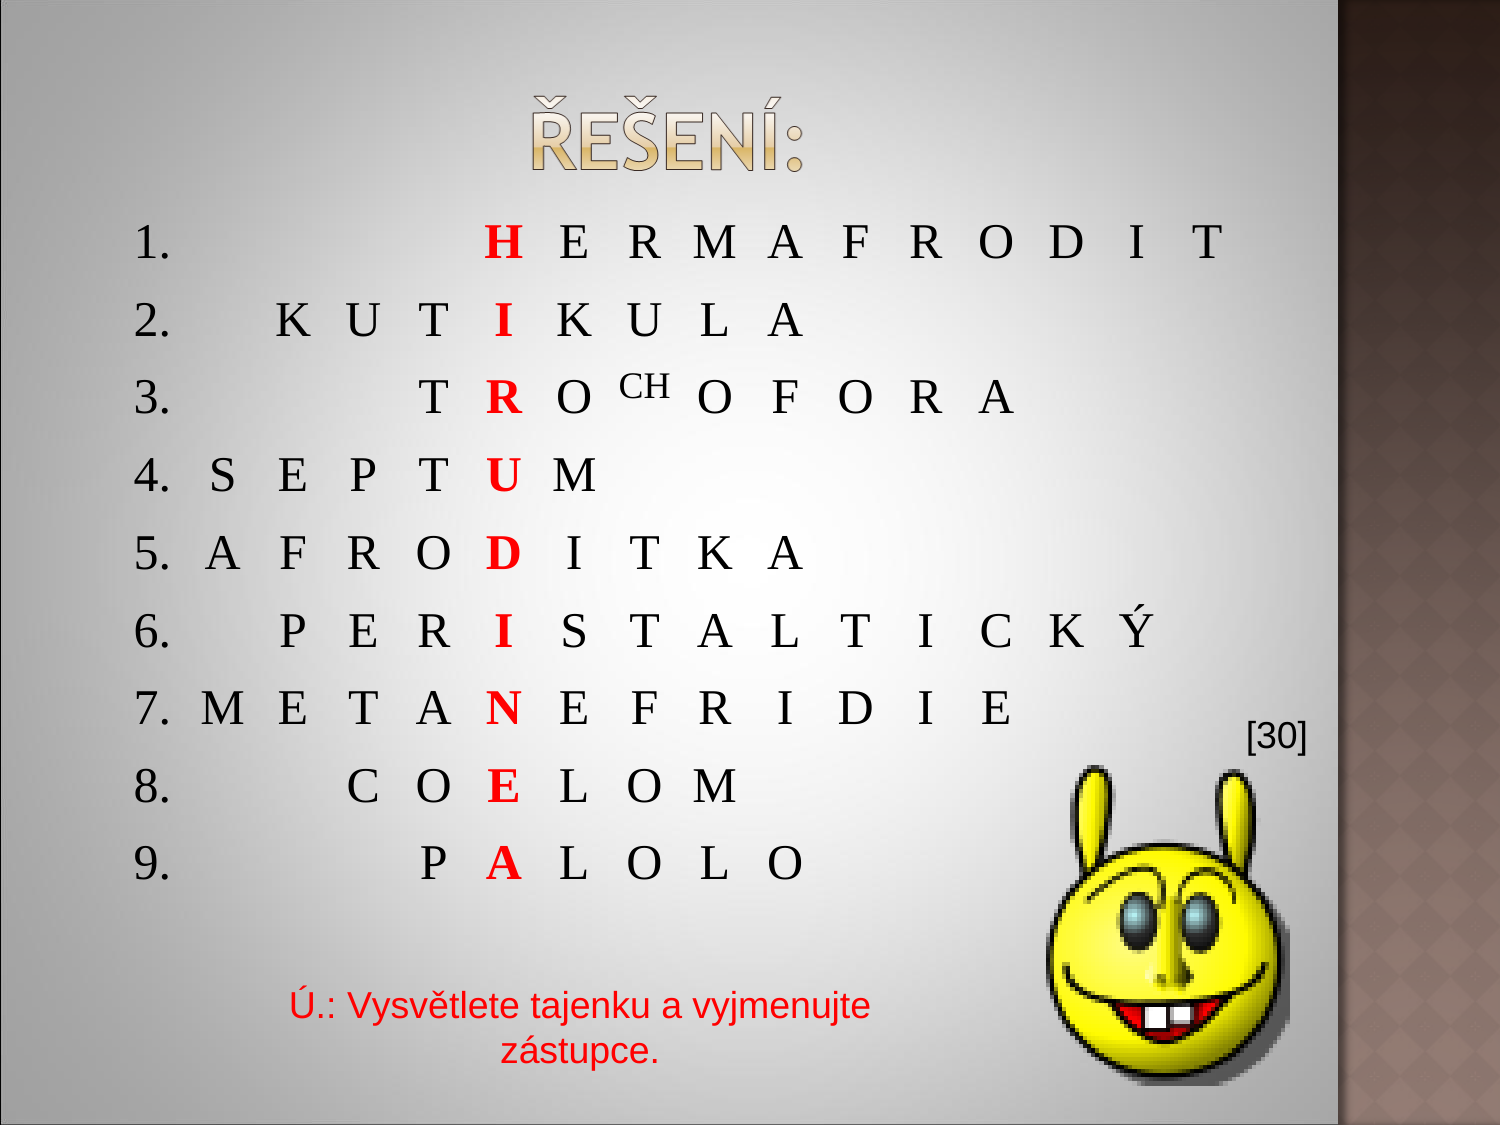

| 1. | | | | | H | E | R | M | A | F | R | O | D | I | T |
| --- | --- | --- | --- | --- | --- | --- | --- | --- | --- | --- | --- | --- | --- | --- | --- |
| 2. | | K | U | T | I | K | U | L | A | | | | | | |
| 3. | | | | T | R | O | CH | O | F | O | R | A | | | |
| 4. | S | E | P | T | U | M | | | | | | | | | |
| 5. | A | F | R | O | D | I | T | K | A | | | | | | |
| 6. | | P | E | R | I | S | T | A | L | T | I | C | K | Ý | |
| 7. | M | E | T | A | N | E | F | R | I | D | I | E | | | |
| 8. | | | C | O | E | L | O | M | | | | | | | |
| 9. | | | | P | A | L | O | L | O | | | | | | |
[30]
Ú.: Vysvětlete tajenku a vyjmenujte
zástupce.